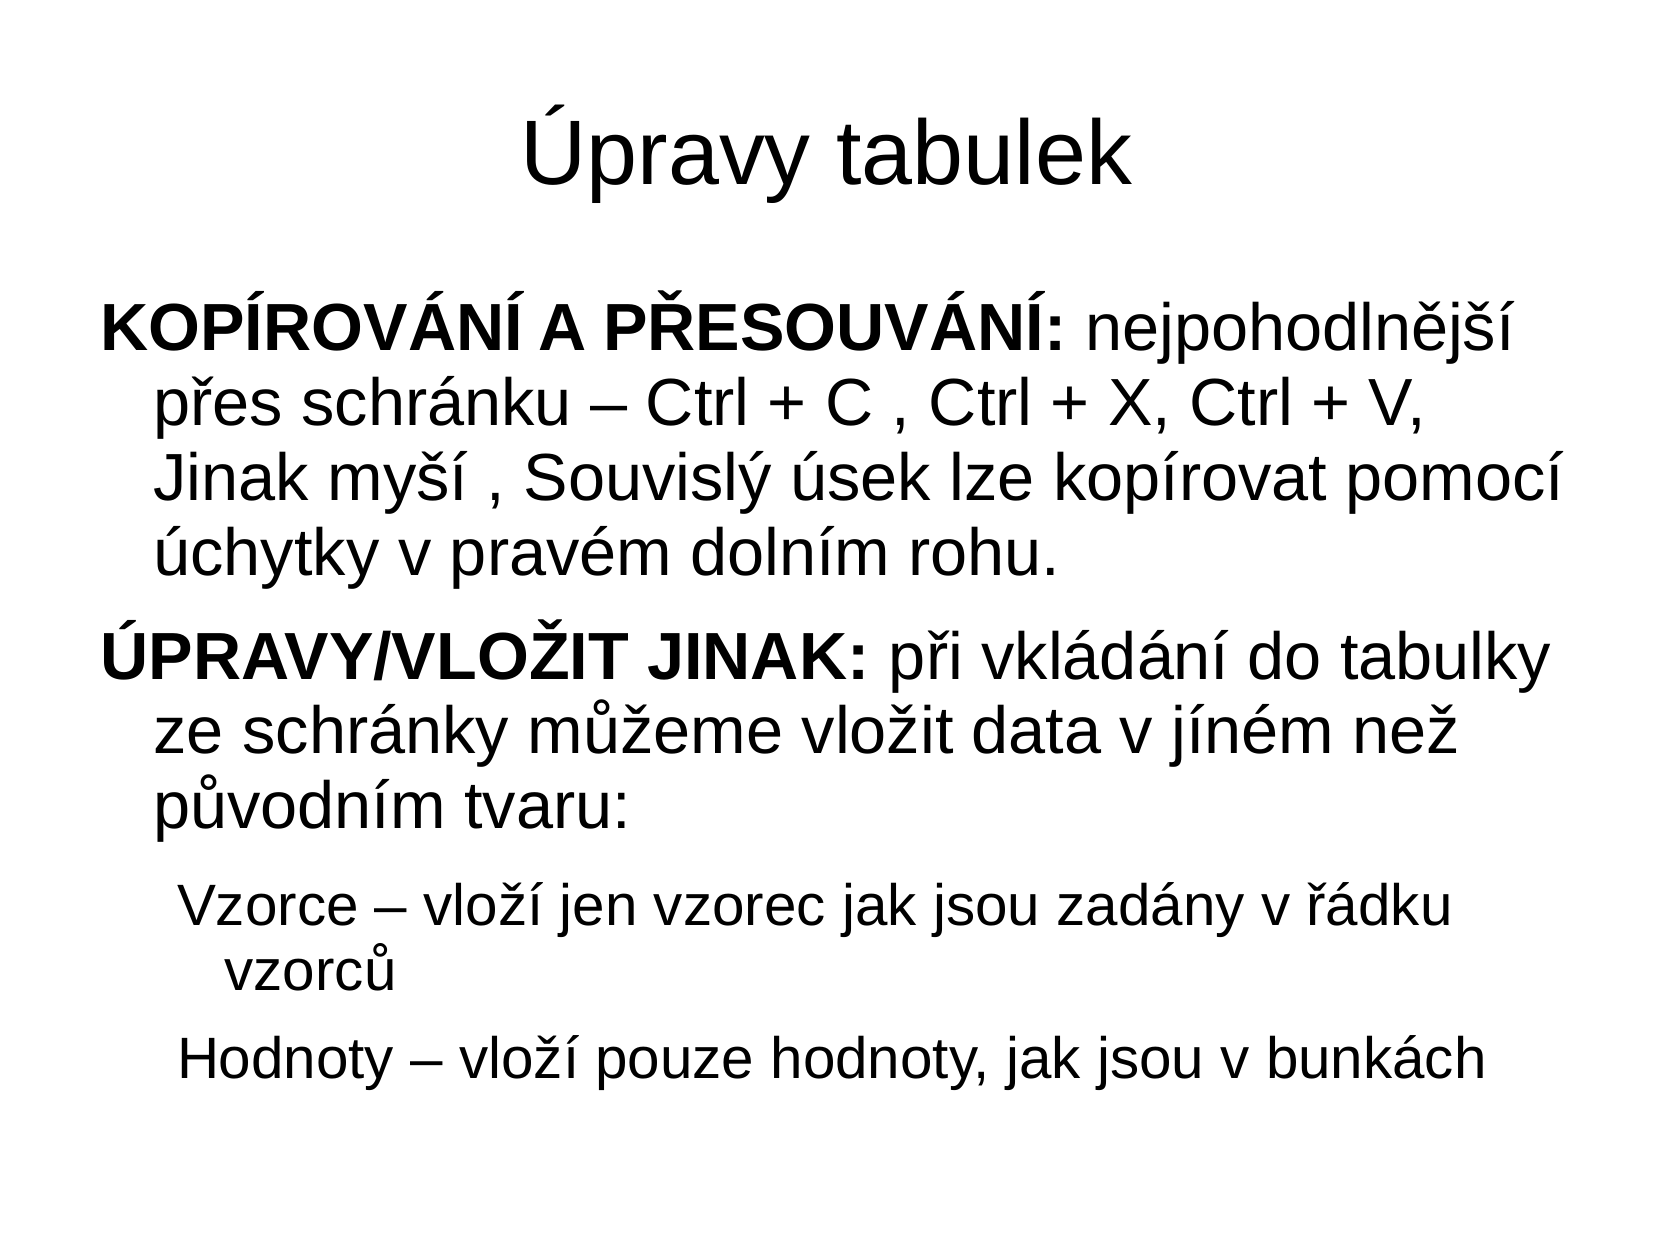

# Úpravy tabulek
KOPÍROVÁNÍ A PŘESOUVÁNÍ: nejpohodlnější přes schránku – Ctrl + C , Ctrl + X, Ctrl + V, Jinak myší , Souvislý úsek lze kopírovat pomocí úchytky v pravém dolním rohu.
ÚPRAVY/VLOŽIT JINAK: při vkládání do tabulky ze schránky můžeme vložit data v jíném než původním tvaru:
Vzorce – vloží jen vzorec jak jsou zadány v řádku vzorců
Hodnoty – vloží pouze hodnoty, jak jsou v bunkách